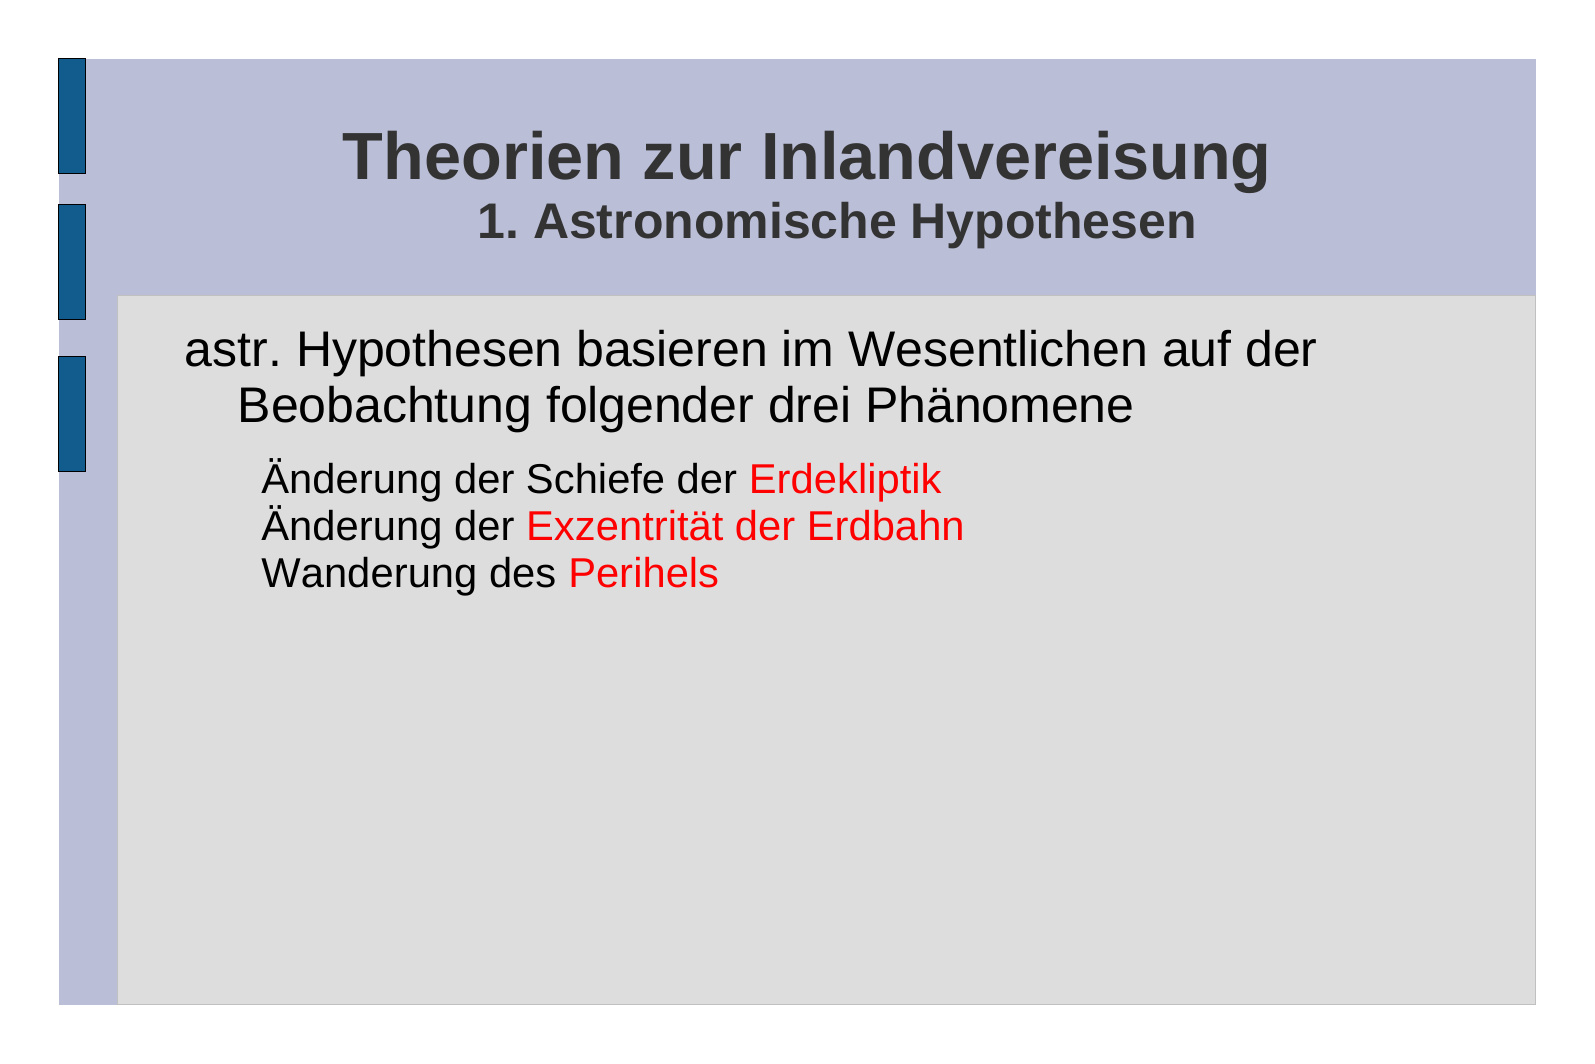

# Theorien zur Inlandvereisung 1. Astronomische Hypothesen
astr. Hypothesen basieren im Wesentlichen auf der Beobachtung folgender drei Phänomene
Änderung der Schiefe der Erdekliptik
Änderung der Exzentrität der Erdbahn
Wanderung des Perihels